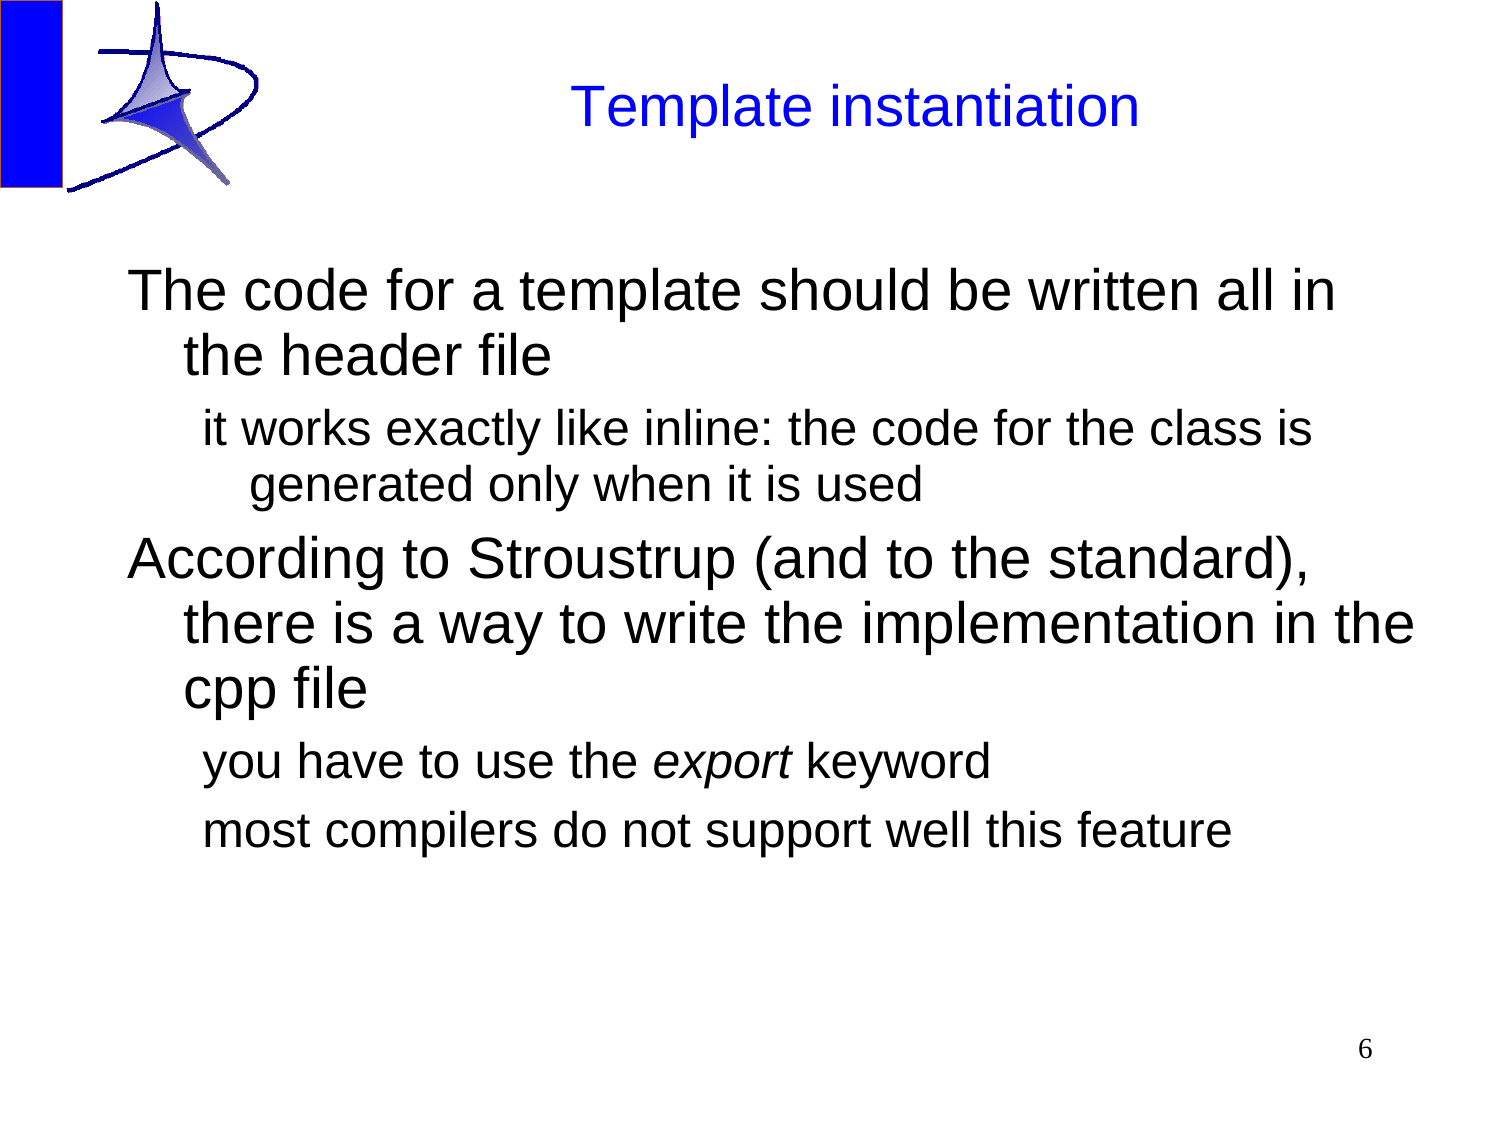

# Template instantiation
The code for a template should be written all in the header file
it works exactly like inline: the code for the class is generated only when it is used
According to Stroustrup (and to the standard), there is a way to write the implementation in the cpp file
you have to use the export keyword
most compilers do not support well this feature
6